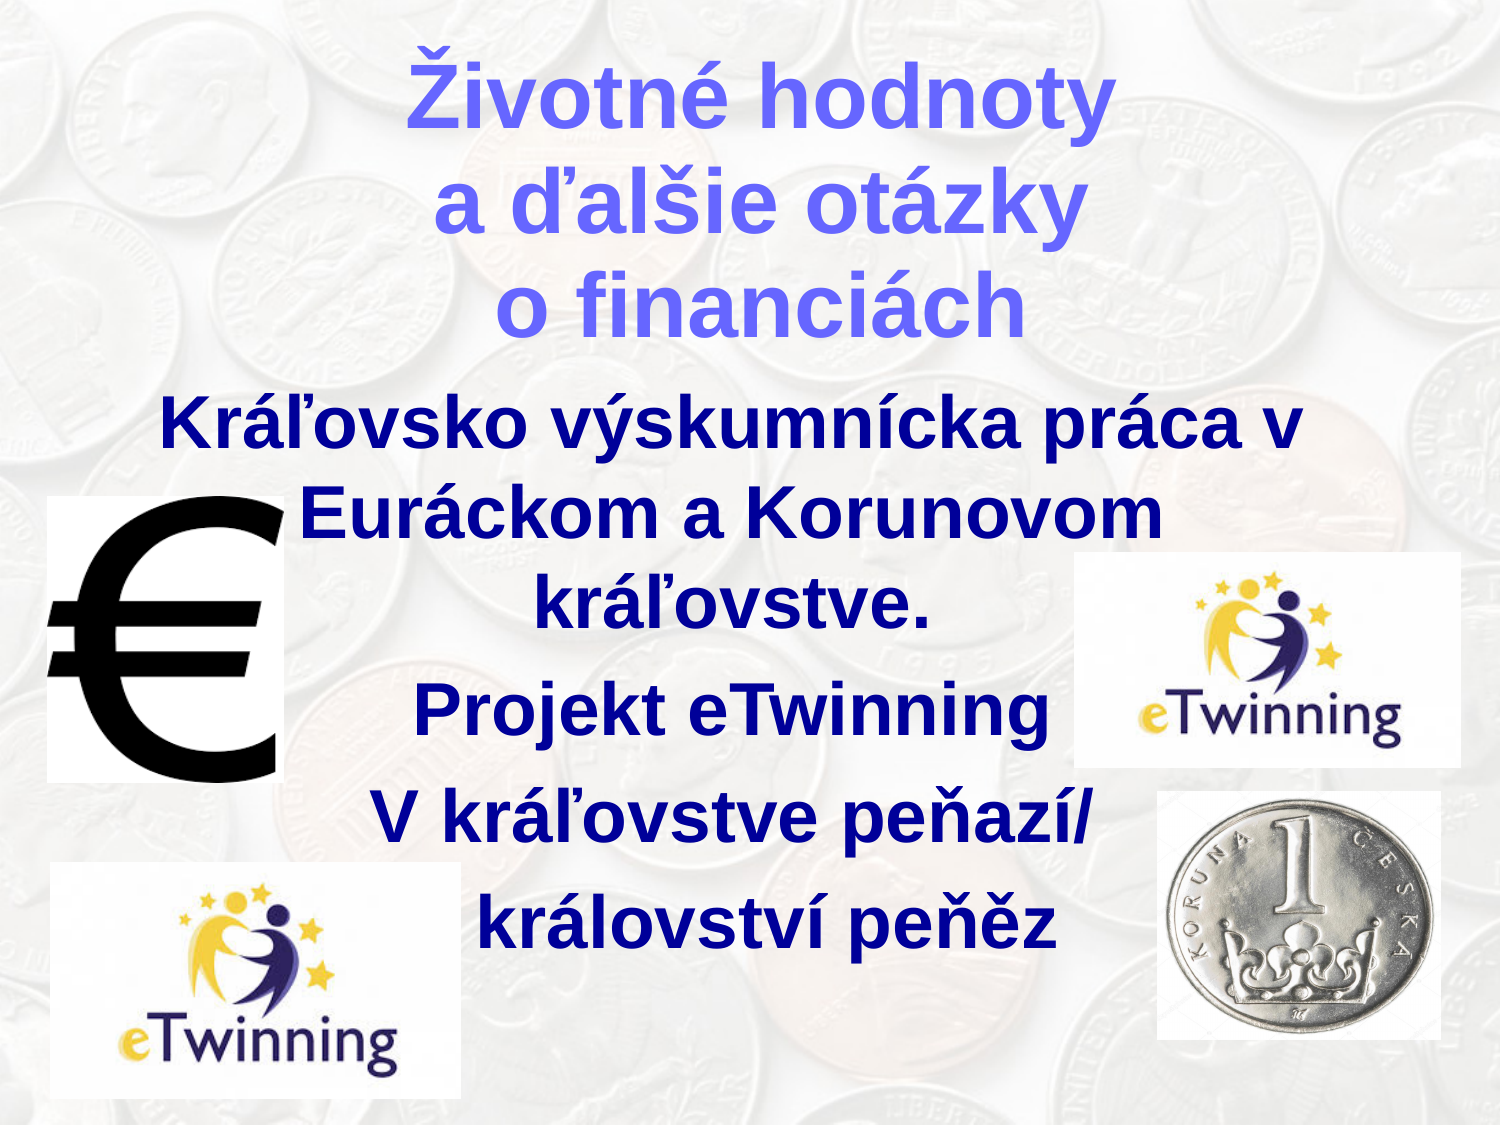

# Životné hodnoty a ďalšie otázky o financiách
Kráľovsko výskumnícka práca v Euráckom a Korunovom kráľovstve.
Projekt eTwinning
V kráľovstve peňazí/
V království peňěz